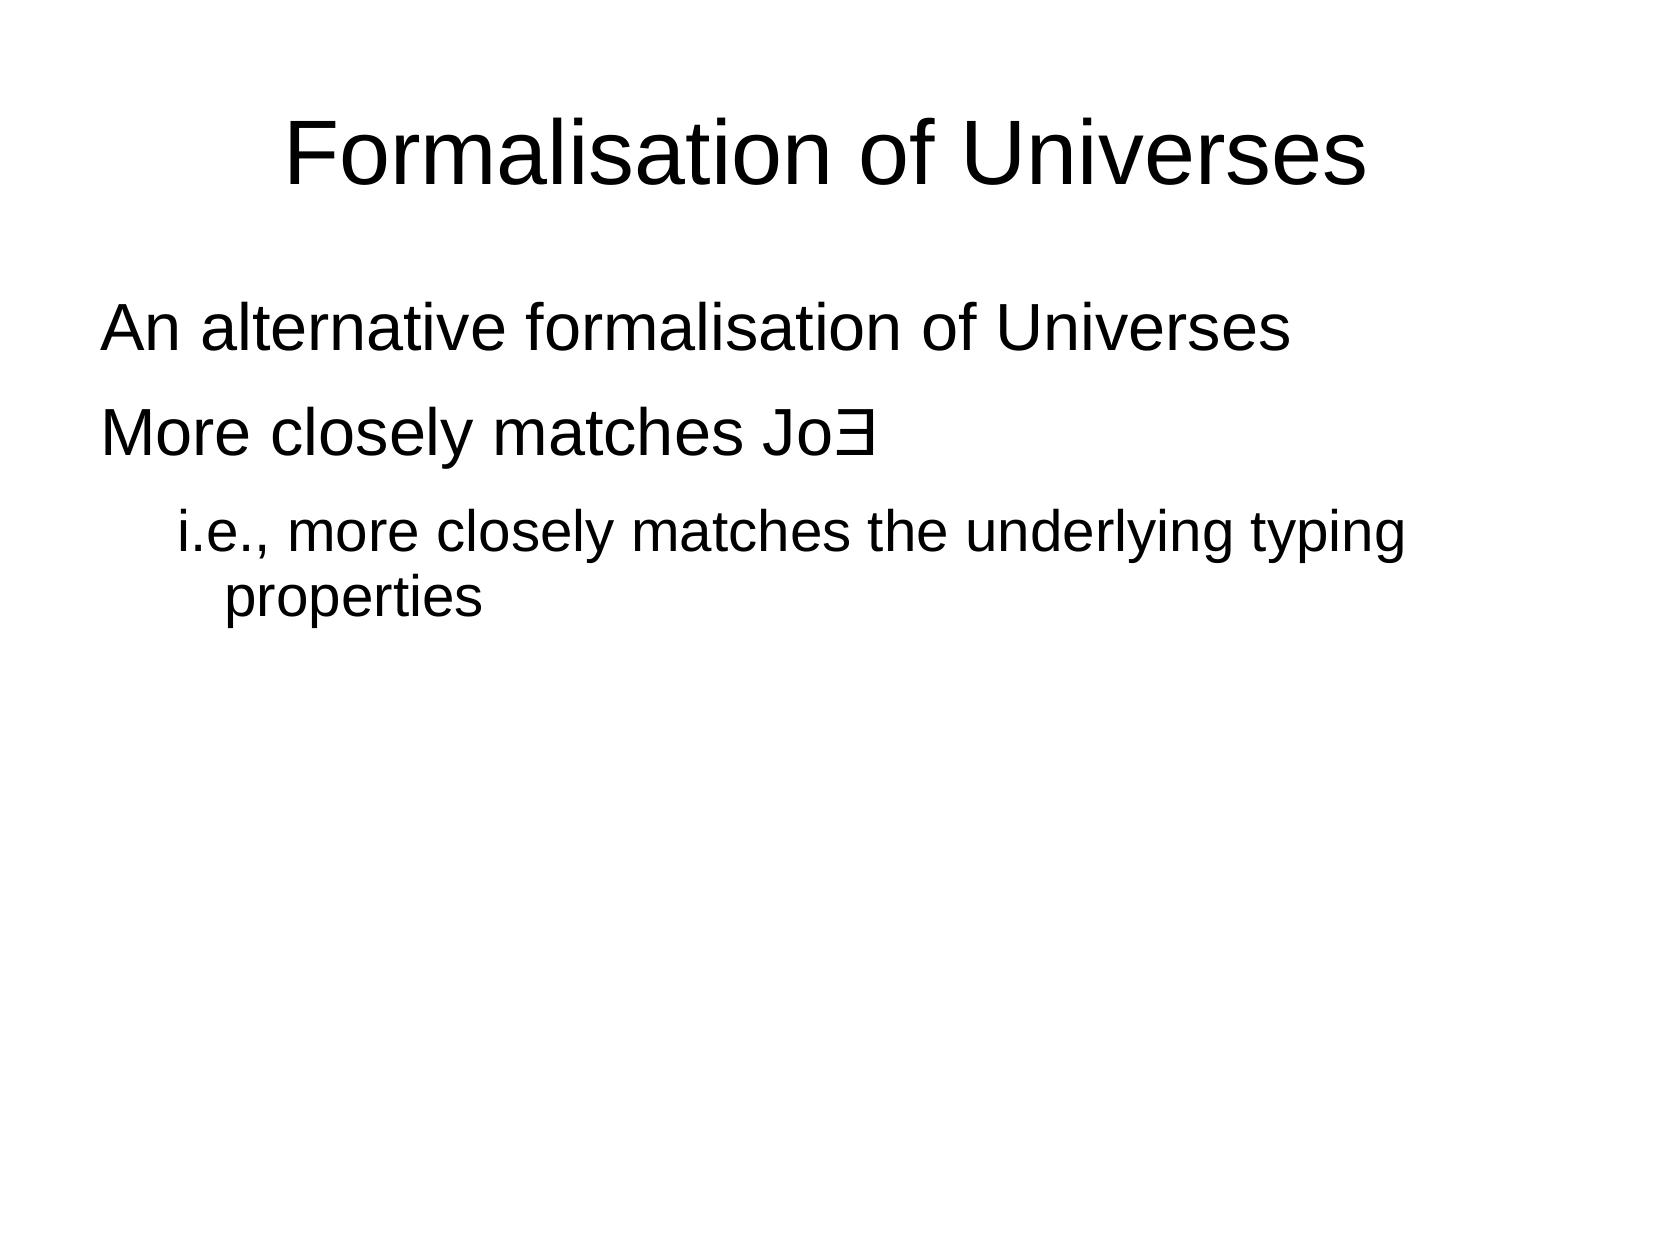

# Formalisation of Universes
An alternative formalisation of Universes
More closely matches JoƎ
i.e., more closely matches the underlying typing properties